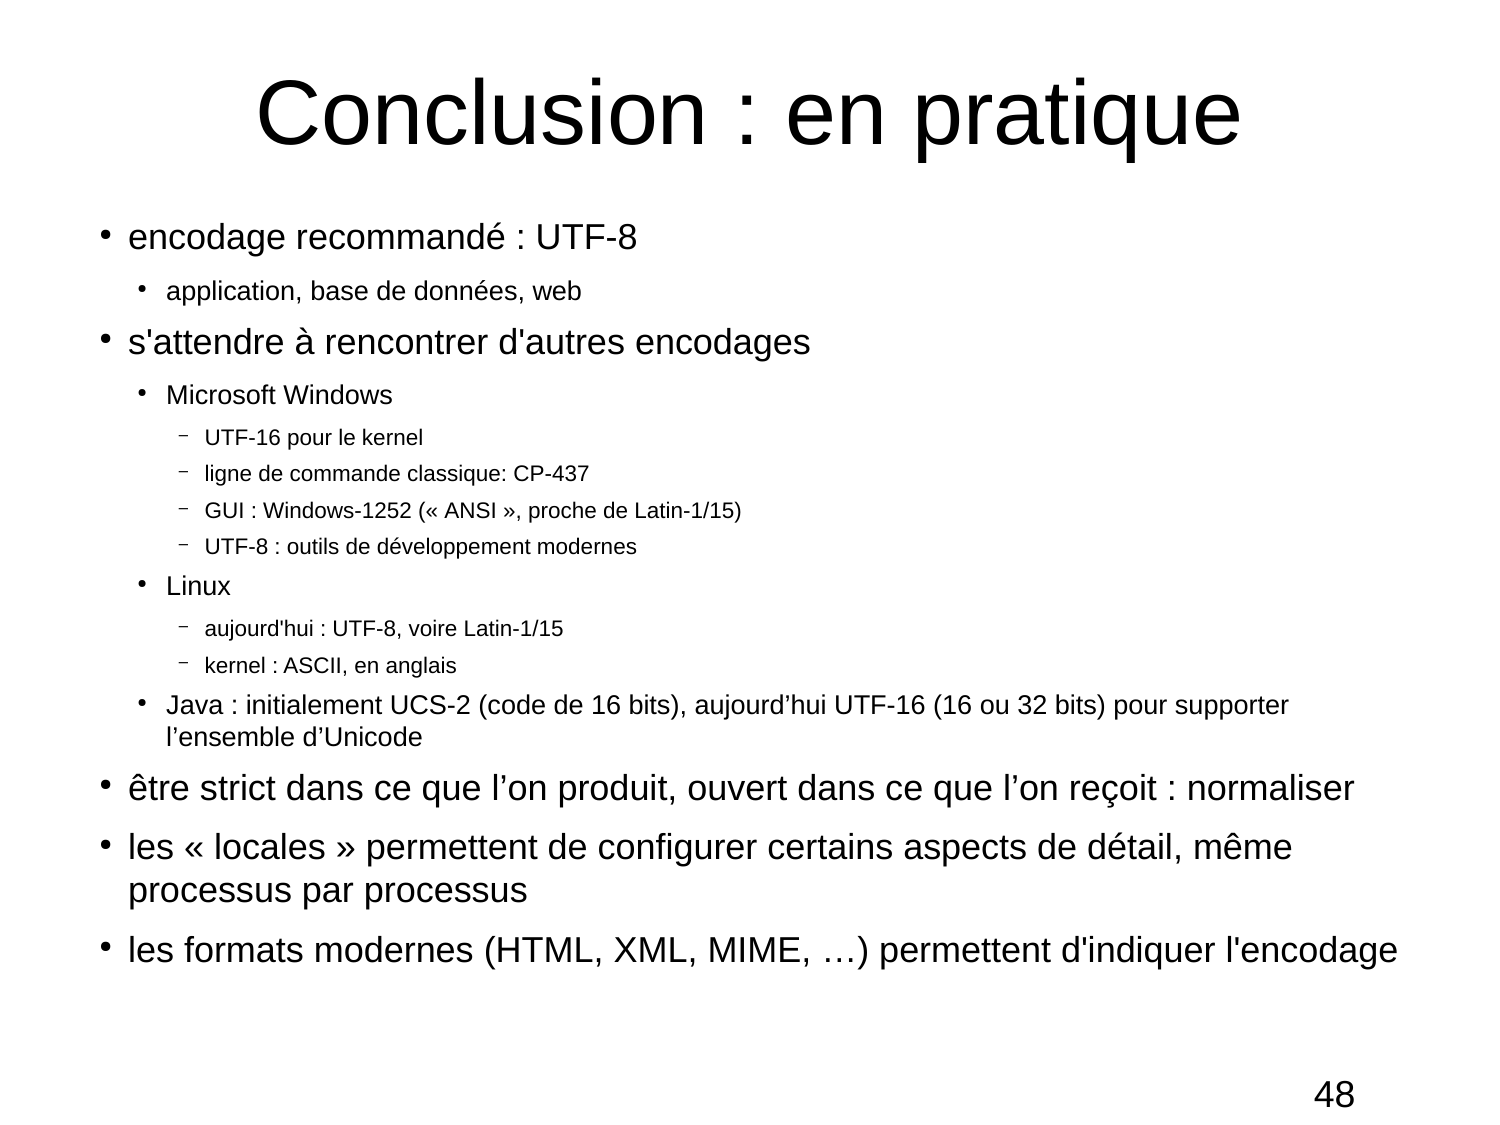

# Conclusion : en pratique
encodage recommandé : UTF-8
application, base de données, web
s'attendre à rencontrer d'autres encodages
Microsoft Windows
UTF-16 pour le kernel
ligne de commande classique: CP-437
GUI : Windows-1252 (« ANSI », proche de Latin-1/15)
UTF-8 : outils de développement modernes
Linux
aujourd'hui : UTF-8, voire Latin-1/15
kernel : ASCII, en anglais
Java : initialement UCS-2 (code de 16 bits), aujourd’hui UTF-16 (16 ou 32 bits) pour supporter l’ensemble d’Unicode
être strict dans ce que l’on produit, ouvert dans ce que l’on reçoit : normaliser
les « locales » permettent de configurer certains aspects de détail, même processus par processus
les formats modernes (HTML, XML, MIME, …) permettent d'indiquer l'encodage